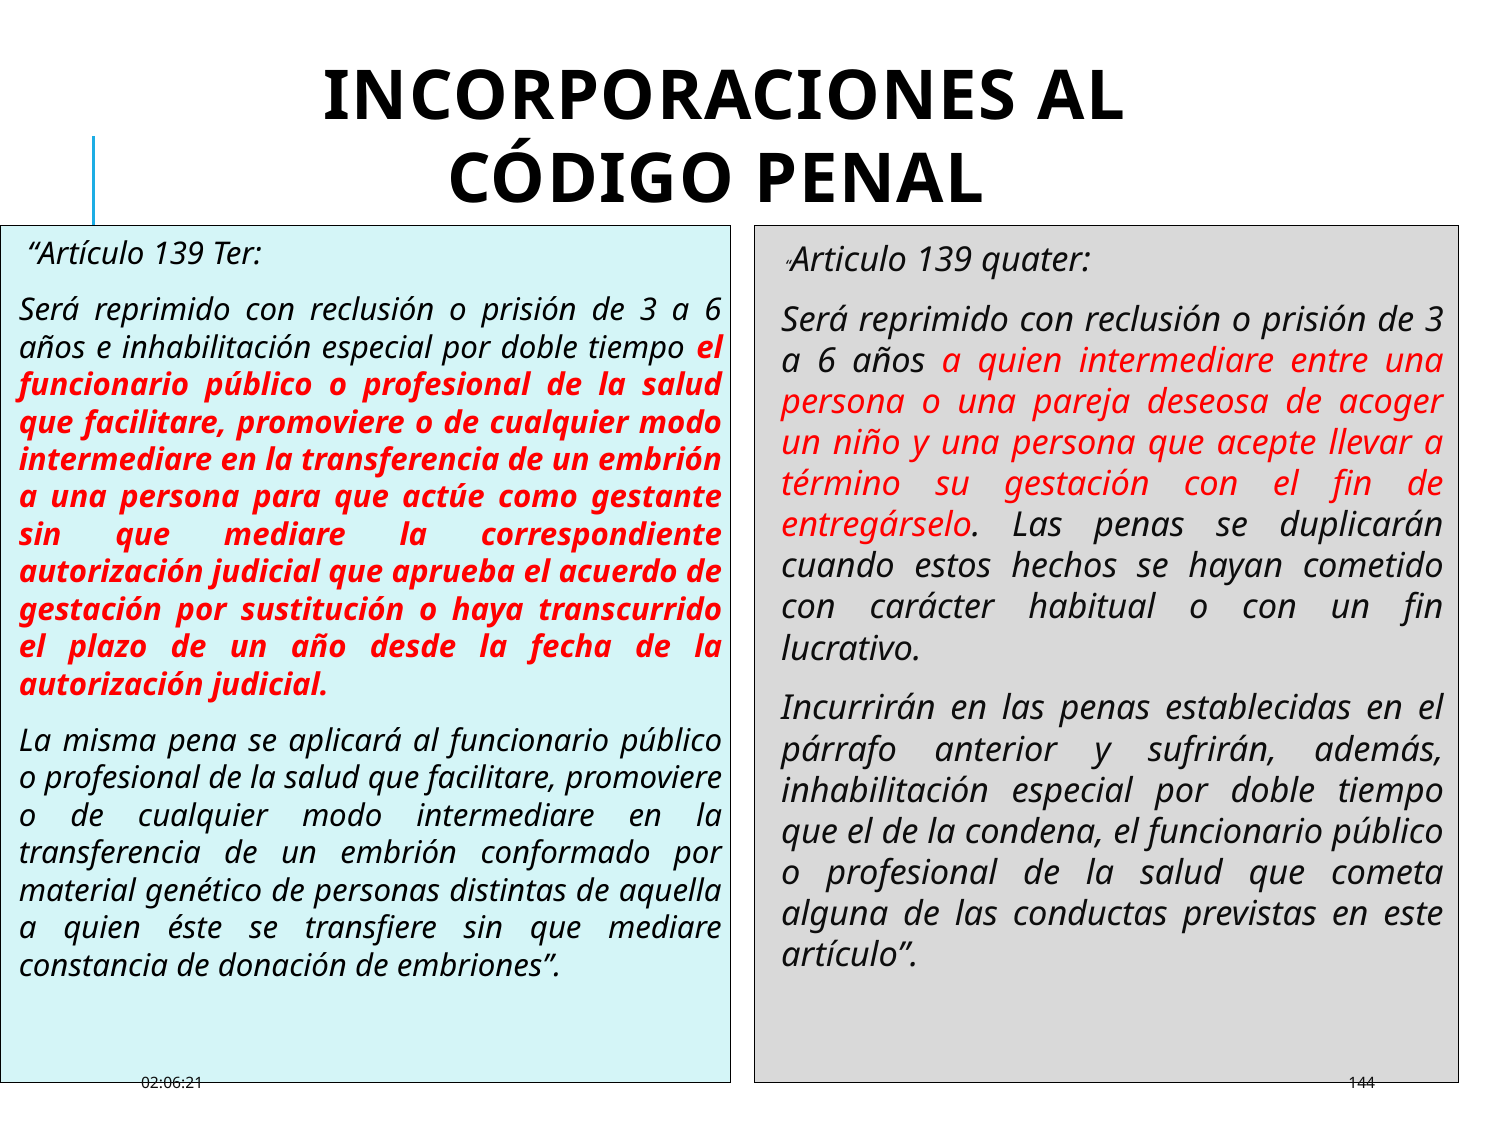

# Incorporaciones al Código Penal
 “Artículo 139 Ter:
Será reprimido con reclusión o prisión de 3 a 6 años e inhabilitación especial por doble tiempo el funcionario público o profesional de la salud que facilitare, promoviere o de cualquier modo intermediare en la transferencia de un embrión a una persona para que actúe como gestante sin que mediare la correspondiente autorización judicial que aprueba el acuerdo de gestación por sustitución o haya transcurrido el plazo de un año desde la fecha de la autorización judicial.
La misma pena se aplicará al funcionario público o profesional de la salud que facilitare, promoviere o de cualquier modo intermediare en la transferencia de un embrión conformado por material genético de personas distintas de aquella a quien éste se transfiere sin que mediare constancia de donación de embriones”.
 “Articulo 139 quater:
Será reprimido con reclusión o prisión de 3 a 6 años a quien intermediare entre una persona o una pareja deseosa de acoger un niño y una persona que acepte llevar a término su gestación con el fin de entregárselo. Las penas se duplicarán cuando estos hechos se hayan cometido con carácter habitual o con un fin lucrativo.
Incurrirán en las penas establecidas en el párrafo anterior y sufrirán, además, inhabilitación especial por doble tiempo que el de la condena, el funcionario público o profesional de la salud que cometa alguna de las conductas previstas en este artículo”.
02:48:06